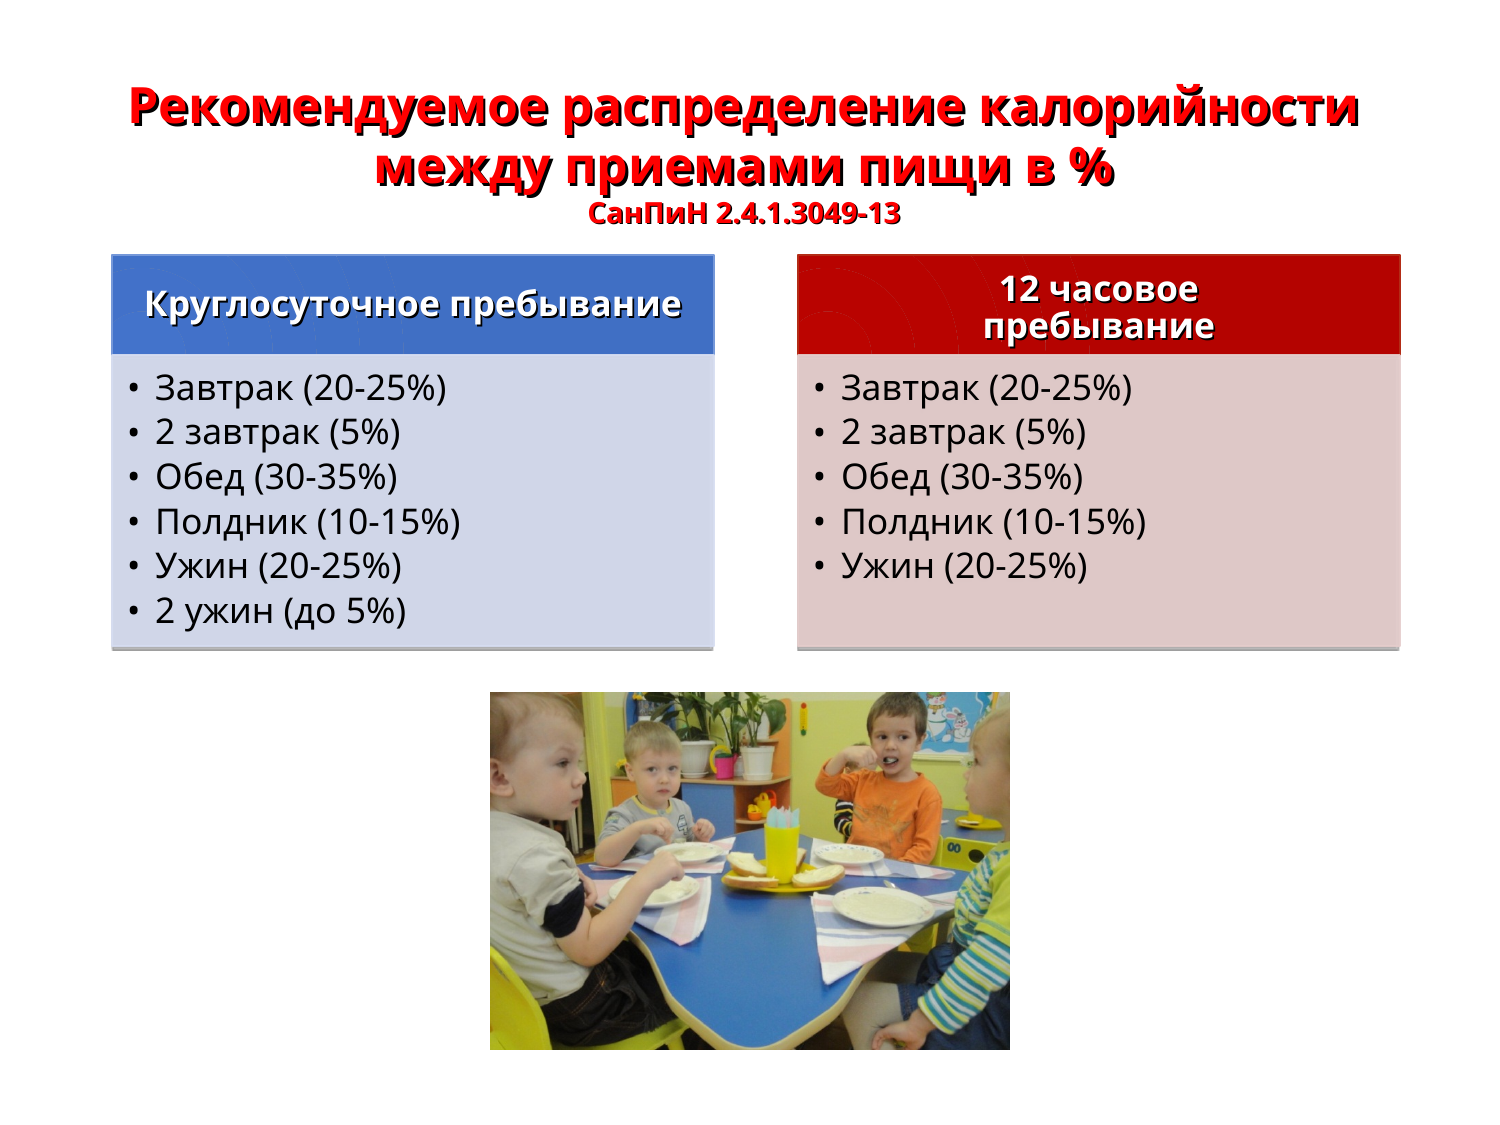

# Рекомендуемое распределение калорийности между приемами пищи в % СанПиН 2.4.1.3049-13
Круглосуточное пребывание
12 часовое
пребывание
Завтрак (20-25%)
2 завтрак (5%)
Обед (30-35%)
Полдник (10-15%)
Ужин (20-25%)
2 ужин (до 5%)
Завтрак (20-25%)
2 завтрак (5%)
Обед (30-35%)
Полдник (10-15%)
Ужин (20-25%)